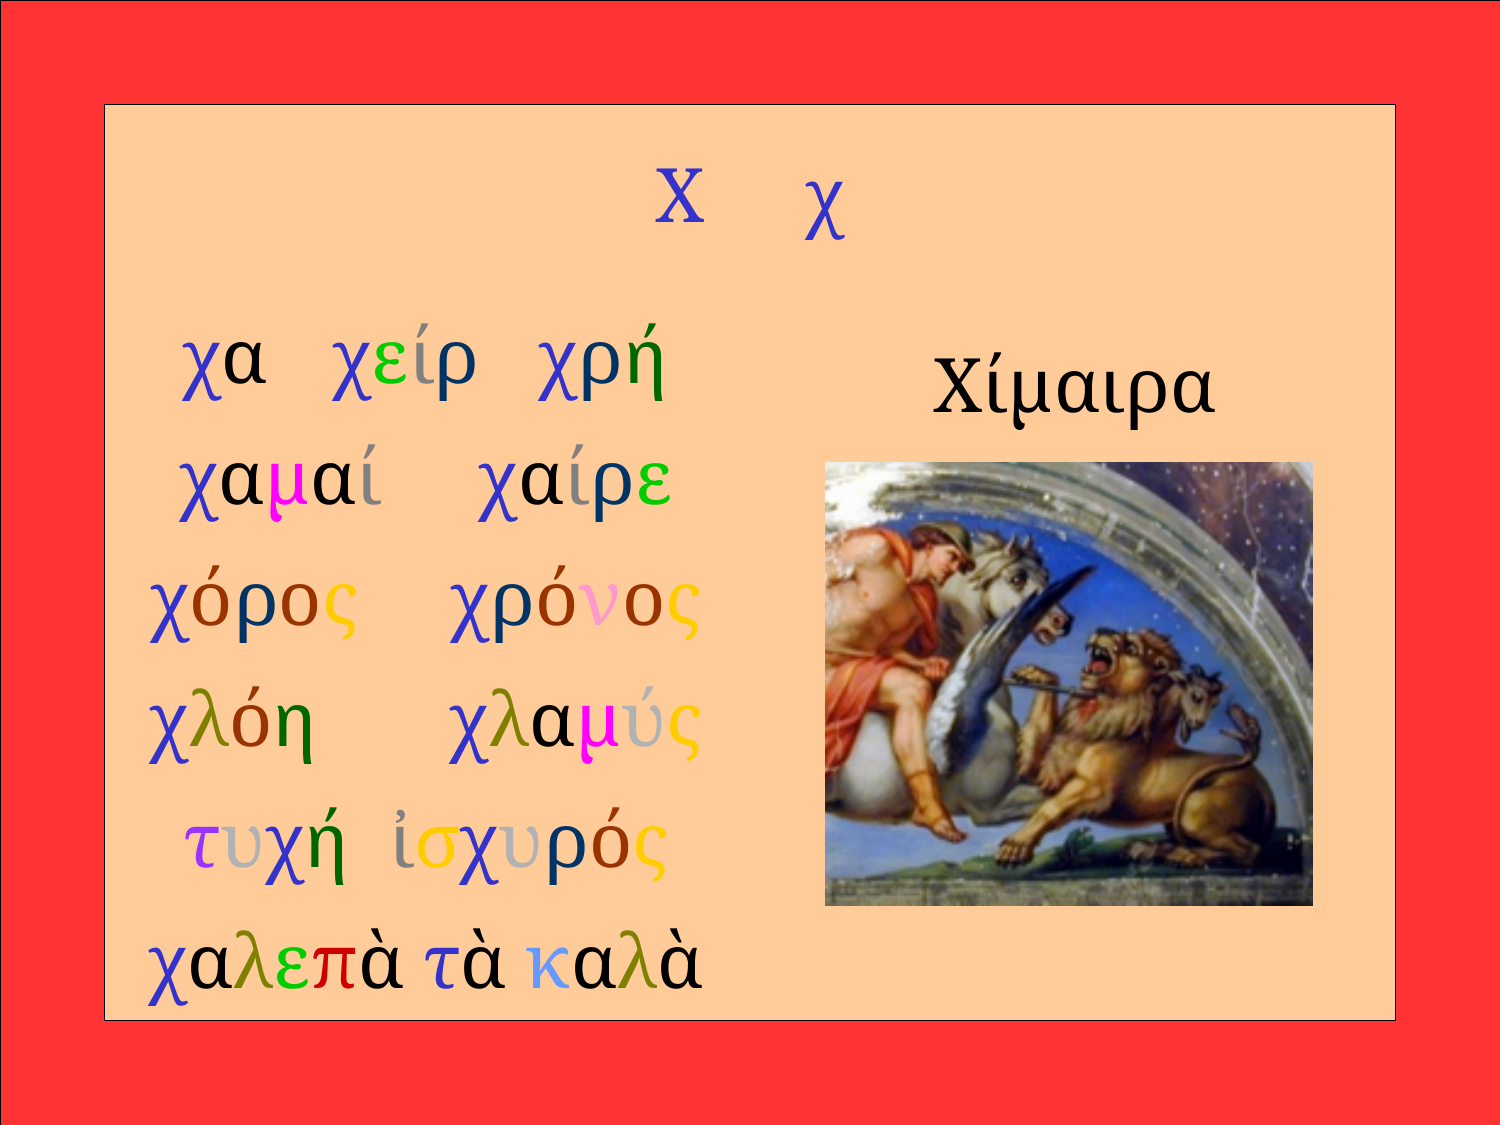

# Χ	χ
χα	χείρ χρή
χαμαί	χαίρε
χόρος	χρόνος
χλόη	χλαμύς
τυχή ἰσχυρός
χαλεπὰ τὰ καλὰ
Χίμαιρα